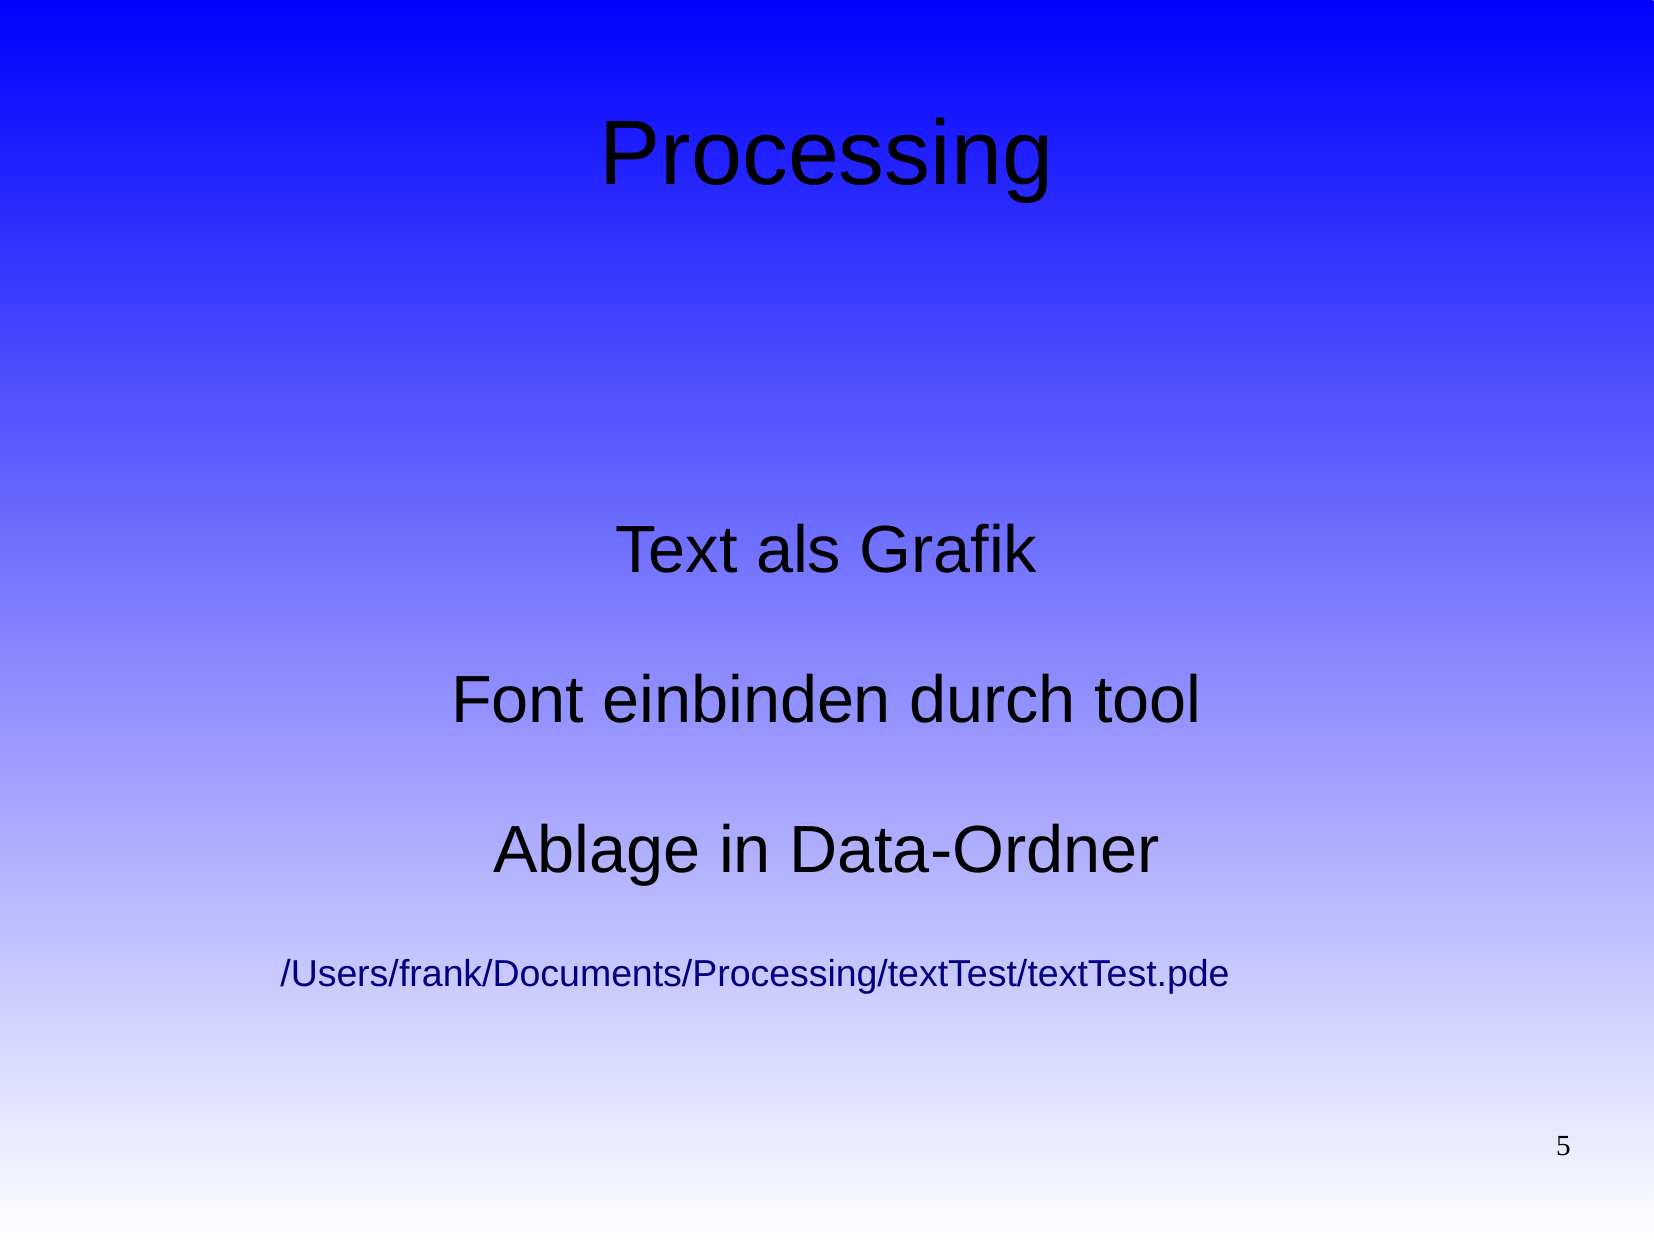

# Processing
Text als Grafik
Font einbinden durch tool
Ablage in Data-Ordner
/Users/frank/Documents/Processing/textTest/textTest.pde
5